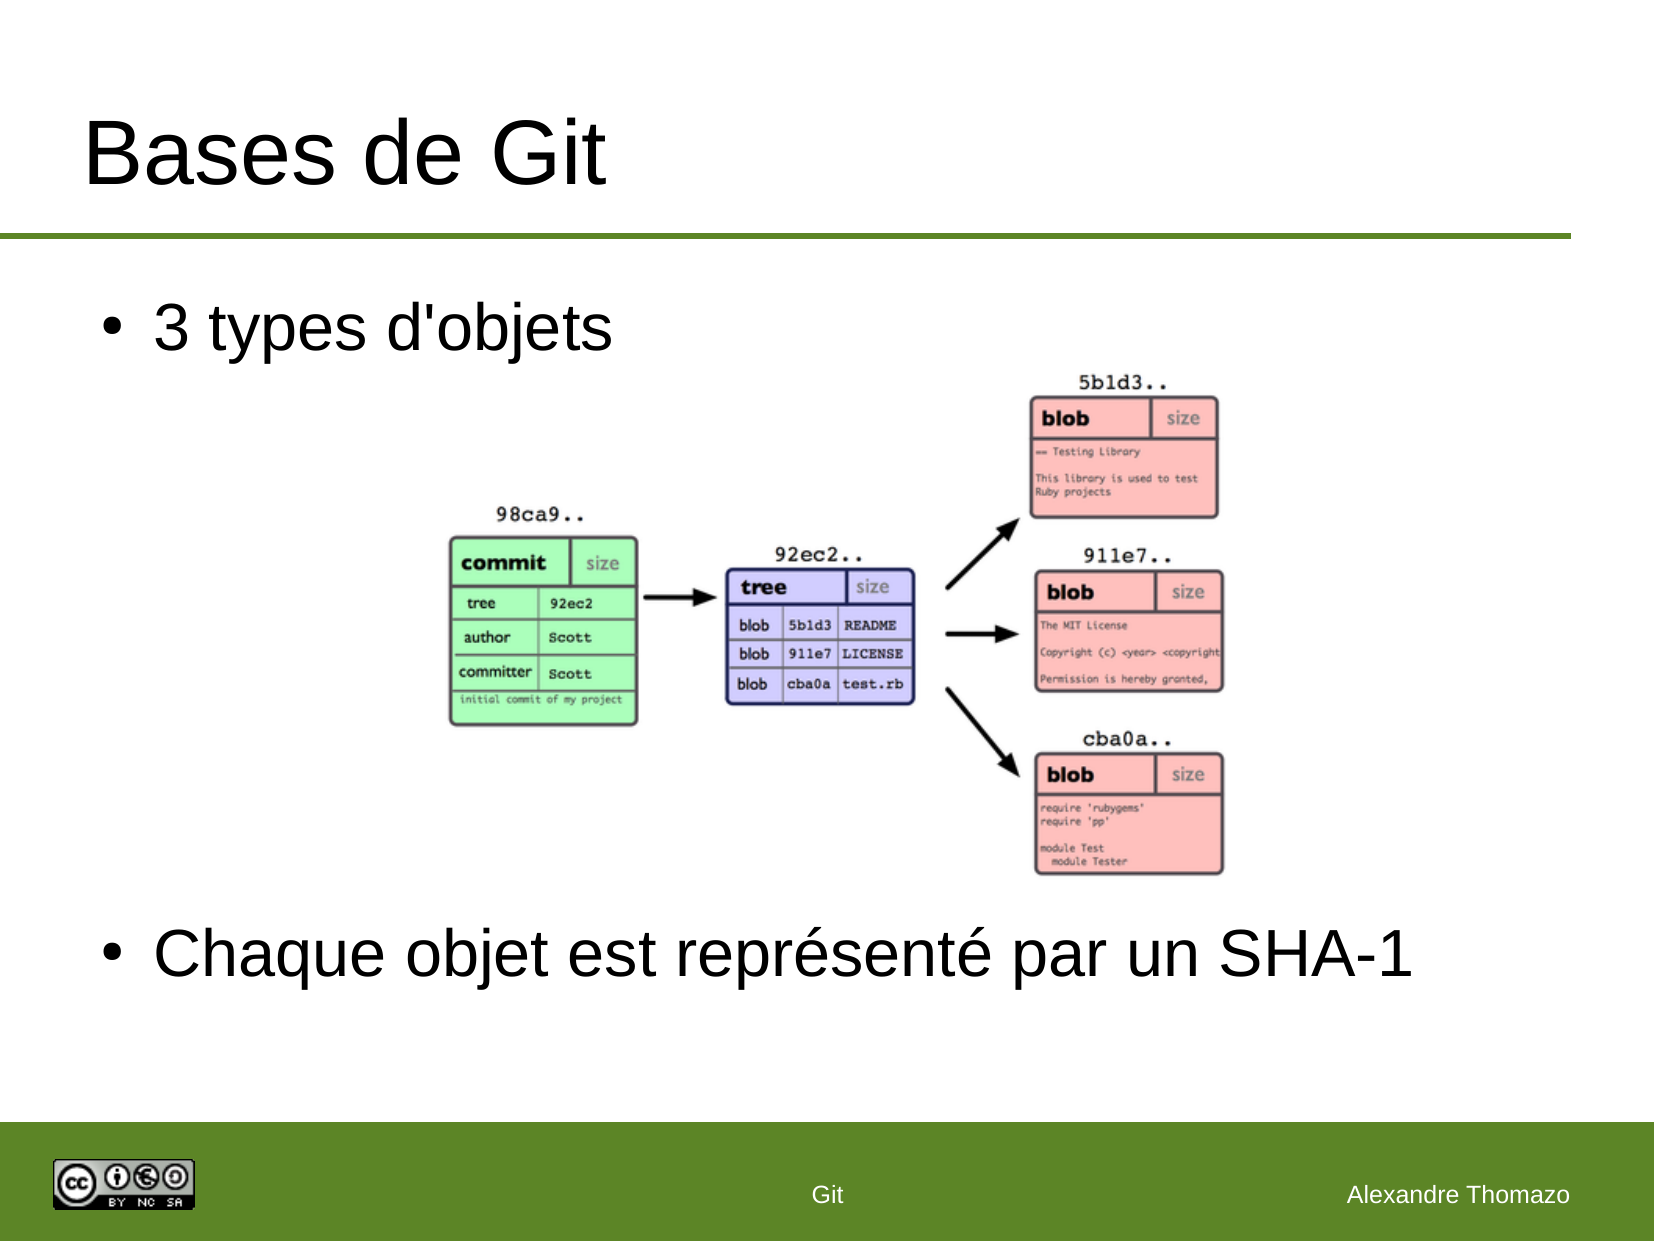

# Bases de Git
3 types d'objets
Chaque objet est représenté par un SHA-1
Git
10